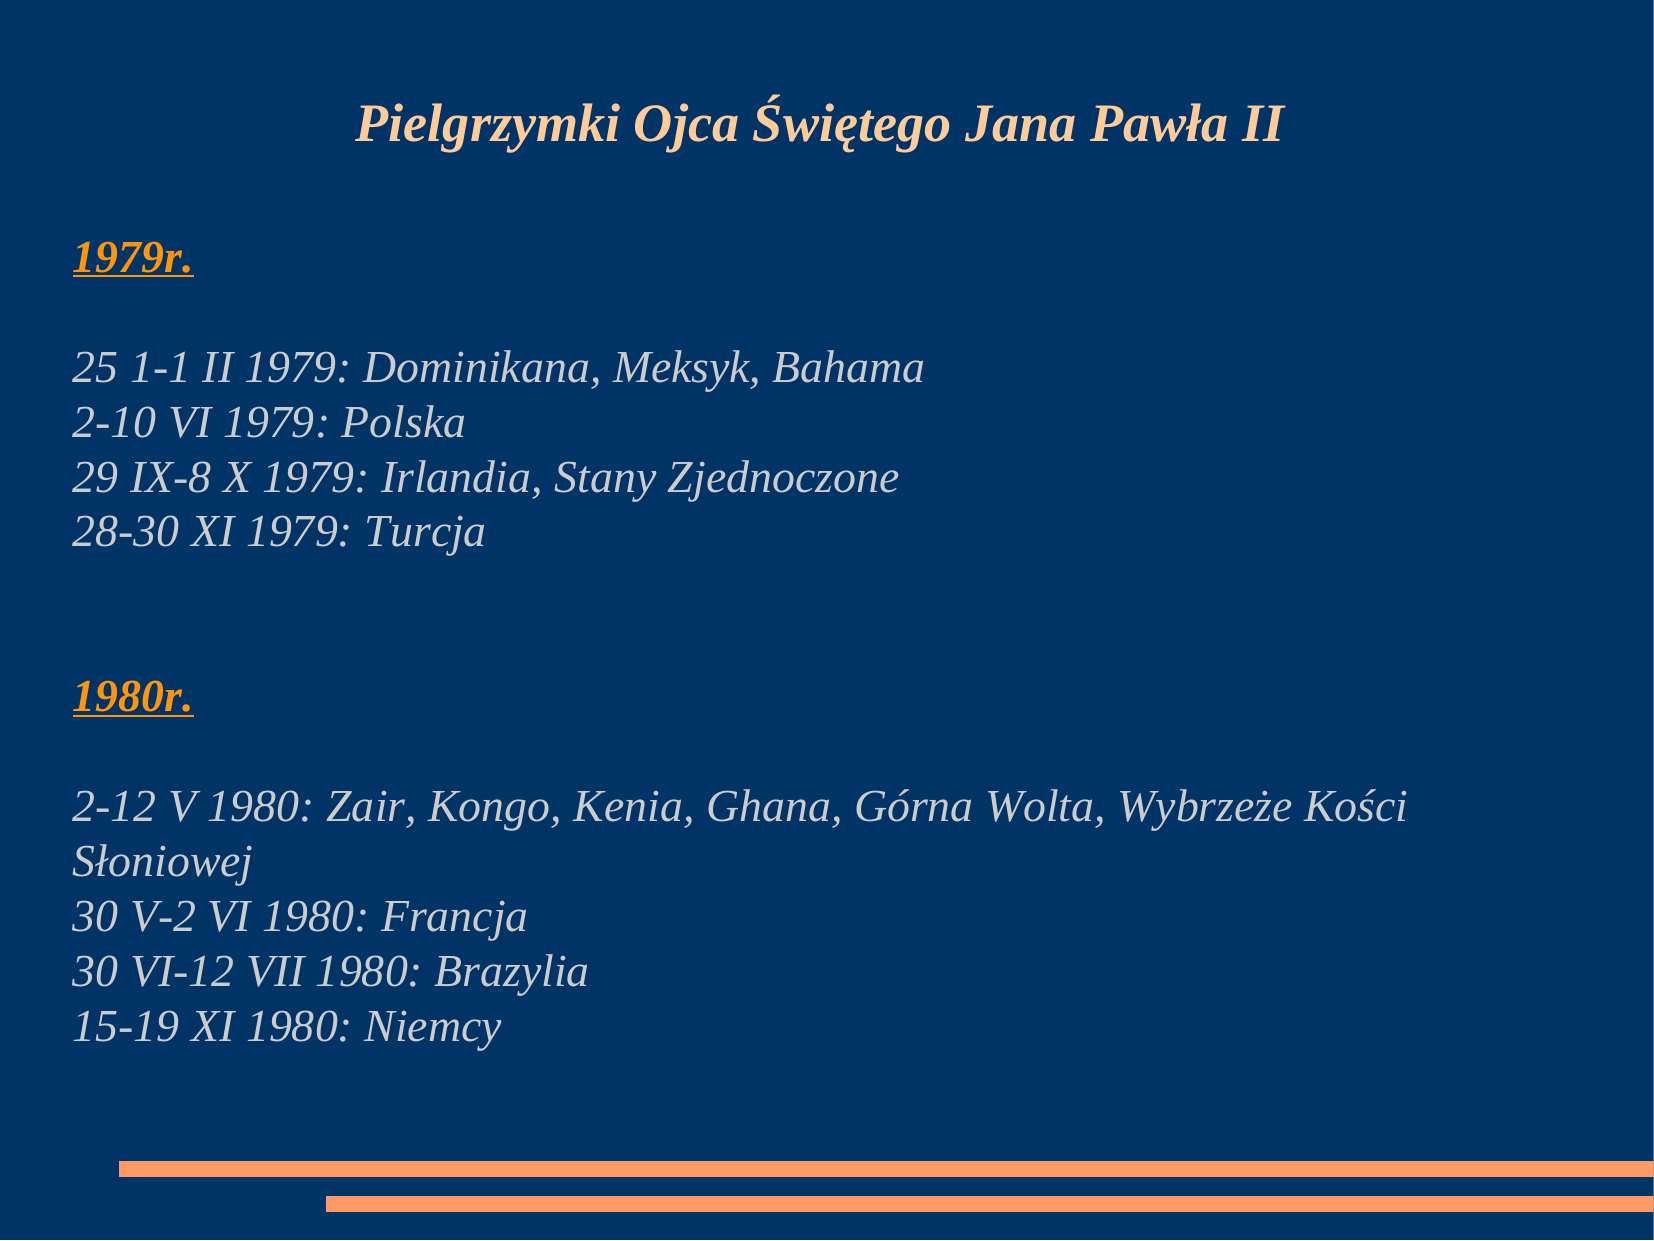

# Pielgrzymki Ojca Świętego Jana Pawła II
1979r.
25 1-1 II 1979: Dominikana, Meksyk, Bahama
2-10 VI 1979: Polska
29 IX-8 X 1979: Irlandia, Stany Zjednoczone
28-30 XI 1979: Turcja
1980r.
2-12 V 1980: Zair, Kongo, Kenia, Ghana, Górna Wolta, Wybrzeże Kości Słoniowej
30 V-2 VI 1980: Francja
30 VI-12 VII 1980: Brazylia
15-19 XI 1980: Niemcy